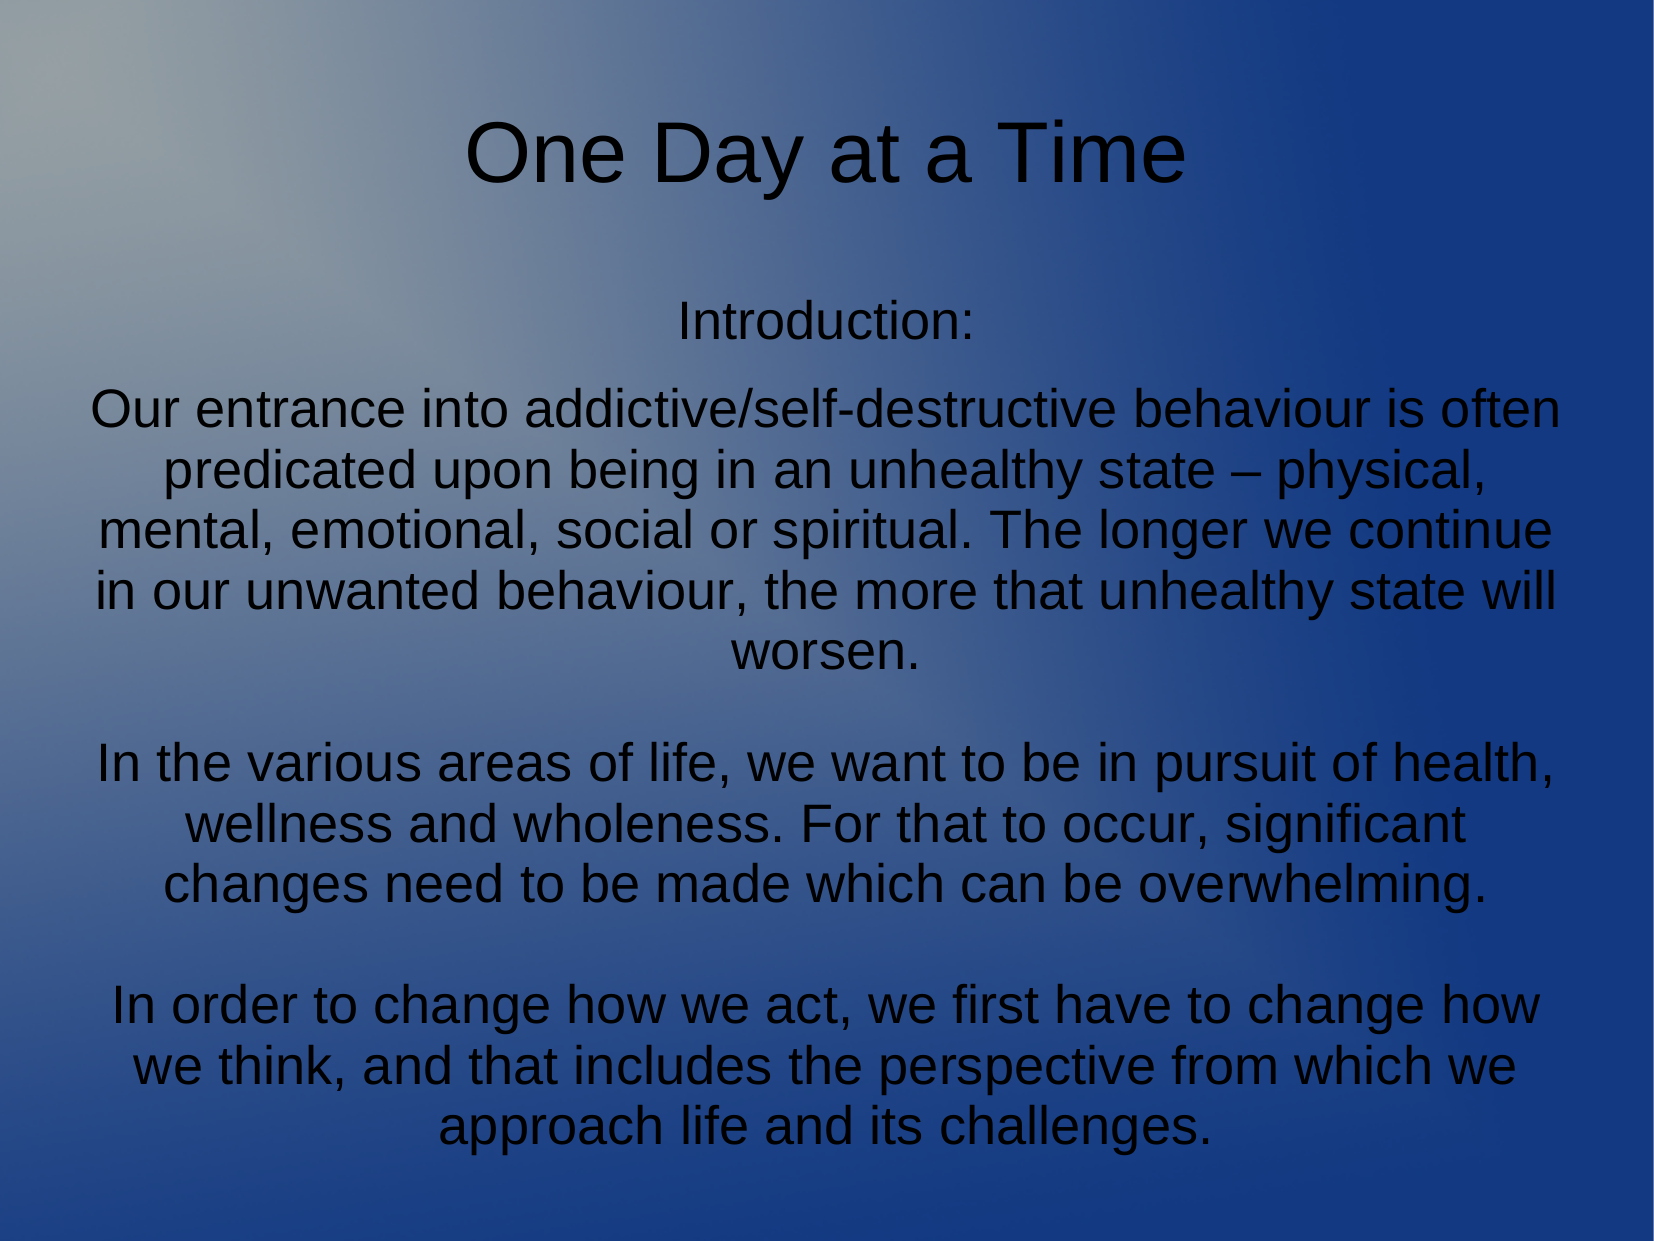

# One Day at a Time
Introduction:
Our entrance into addictive/self-destructive behaviour is often predicated upon being in an unhealthy state – physical, mental, emotional, social or spiritual. The longer we continue in our unwanted behaviour, the more that unhealthy state will worsen.
In the various areas of life, we want to be in pursuit of health, wellness and wholeness. For that to occur, significant changes need to be made which can be overwhelming.
In order to change how we act, we first have to change how we think, and that includes the perspective from which we approach life and its challenges.